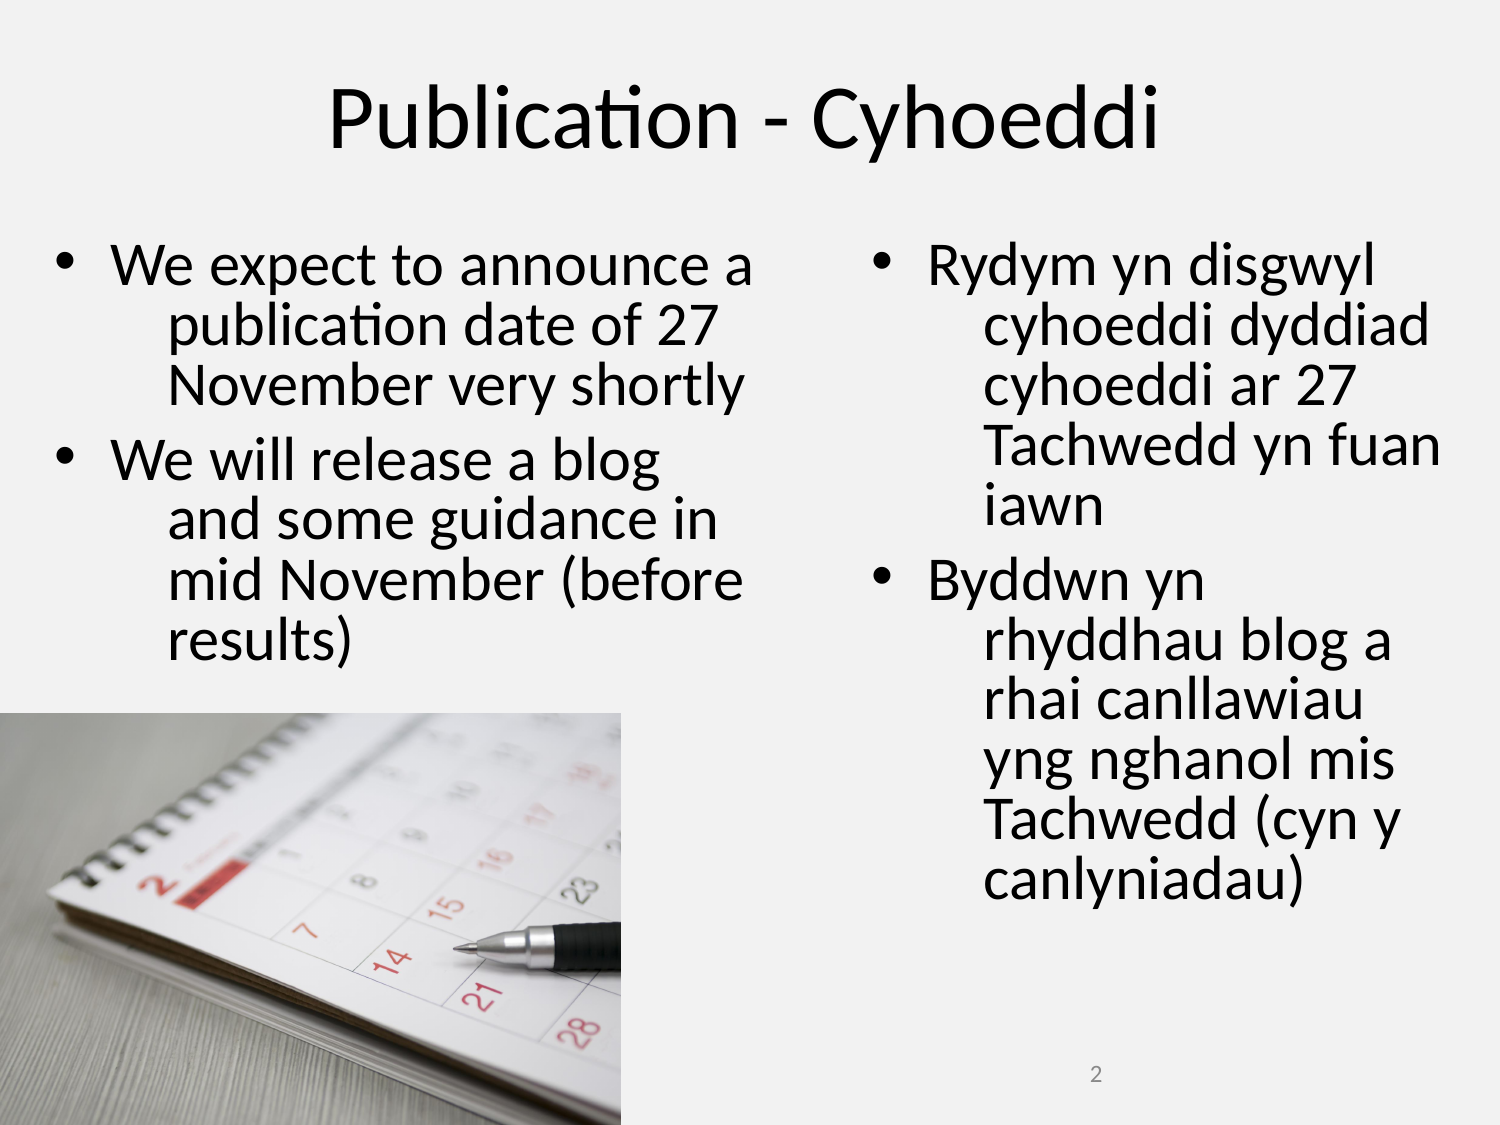

# Publication - Cyhoeddi
We expect to announce a publication date of 27 November very shortly
We will release a blog and some guidance in mid November (before results)
Rydym yn disgwyl cyhoeddi dyddiad cyhoeddi ar 27 Tachwedd yn fuan iawn
Byddwn yn rhyddhau blog a rhai canllawiau yng nghanol mis Tachwedd (cyn y canlyniadau)